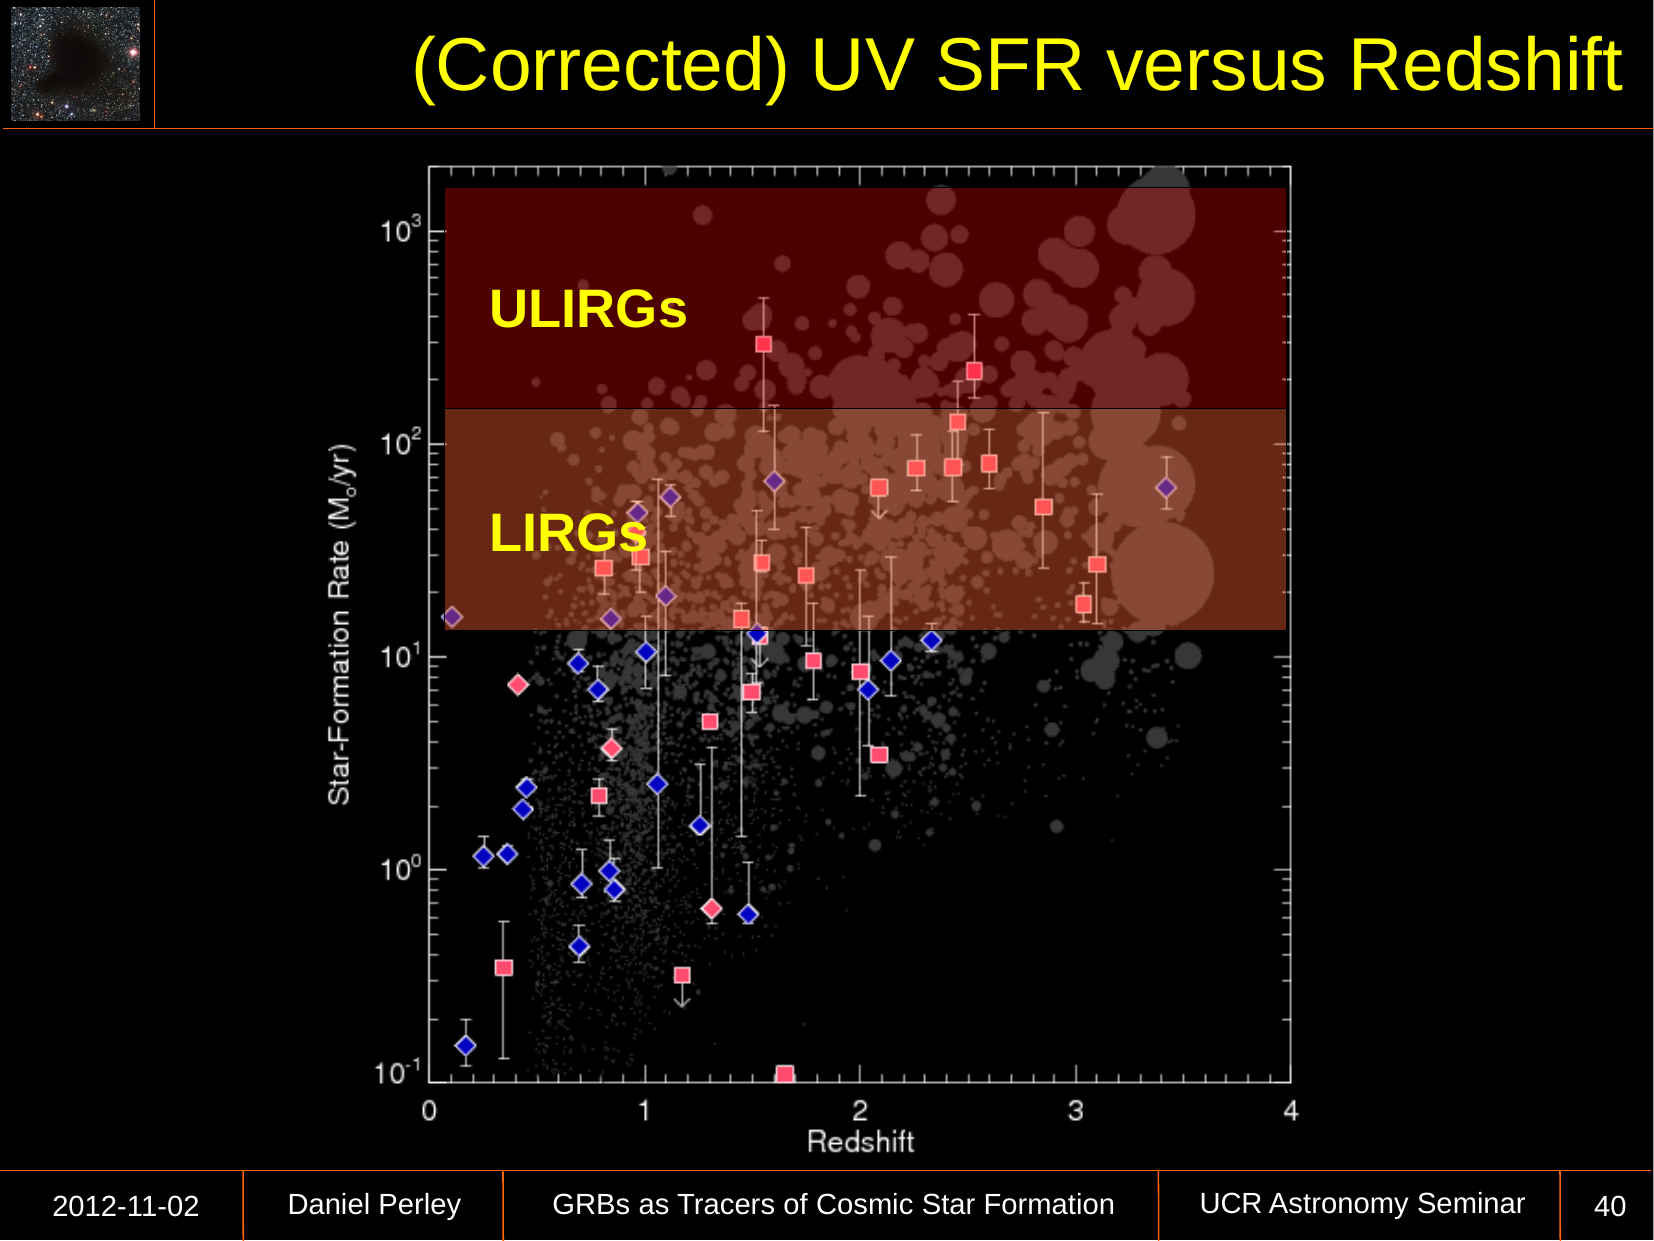

# (Corrected) UV SFR versus Redshift
ULIRGs
LIRGs
2012-11-02
40